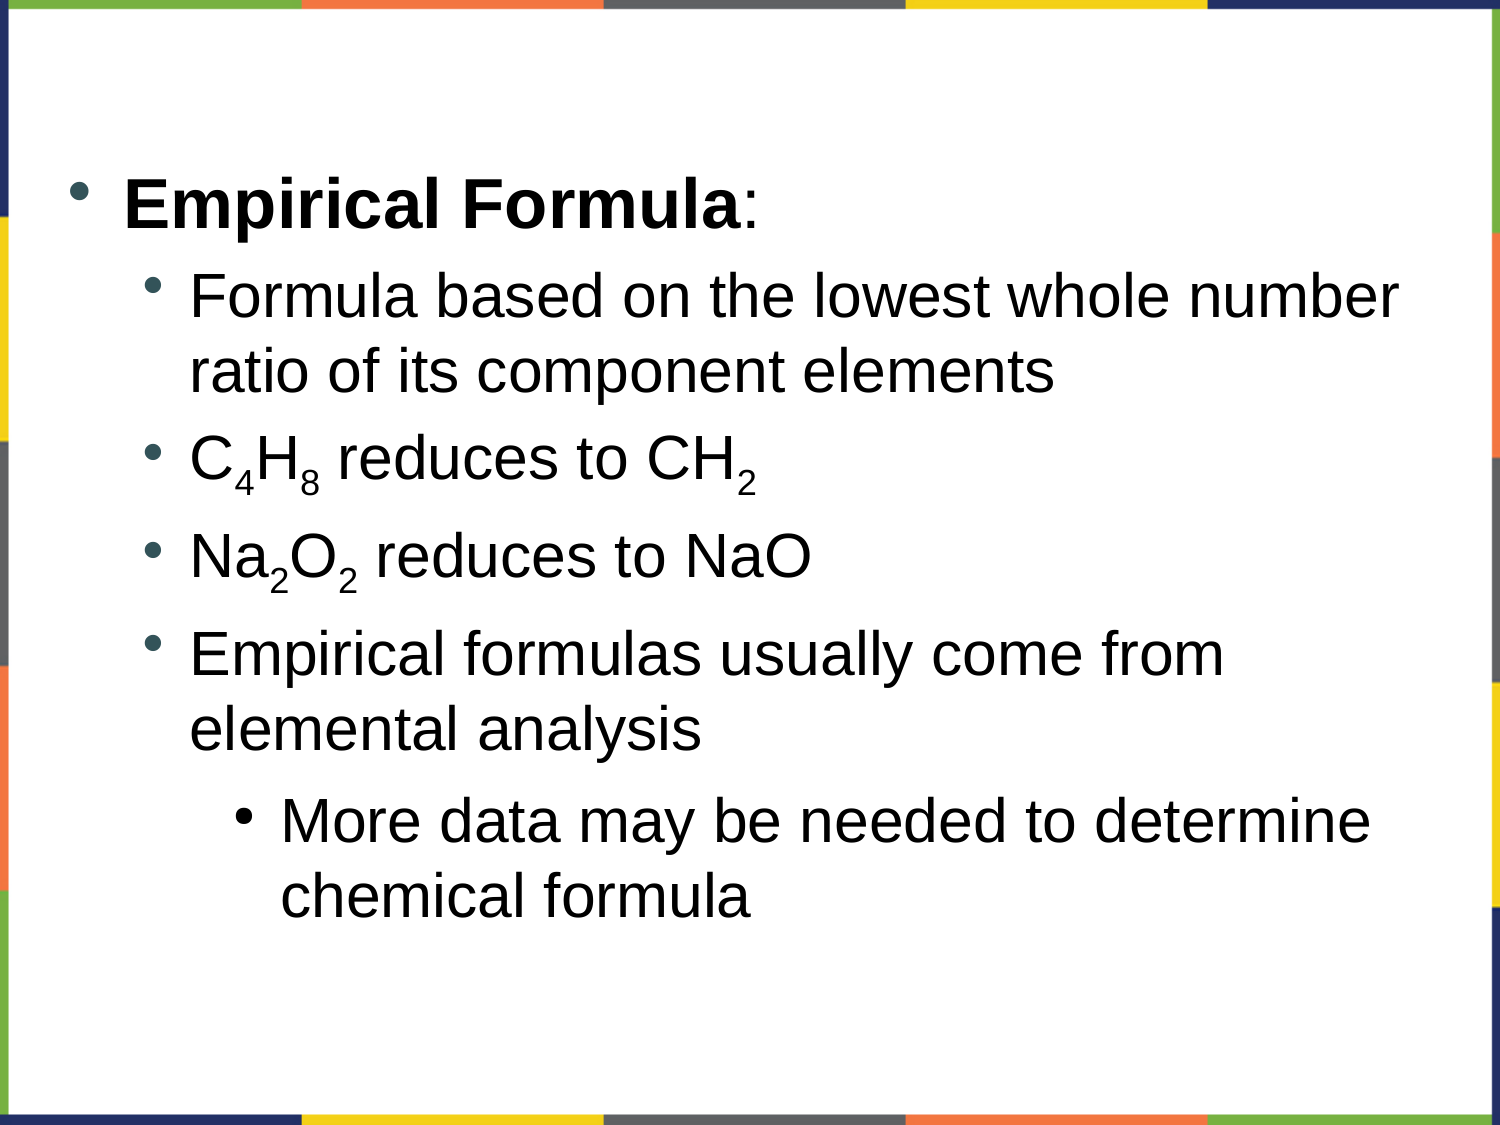

# Empirical Formula:
Formula based on the lowest whole number ratio of its component elements
C4H8 reduces to CH2
Na2O2 reduces to NaO
Empirical formulas usually come from elemental analysis
More data may be needed to determine chemical formula